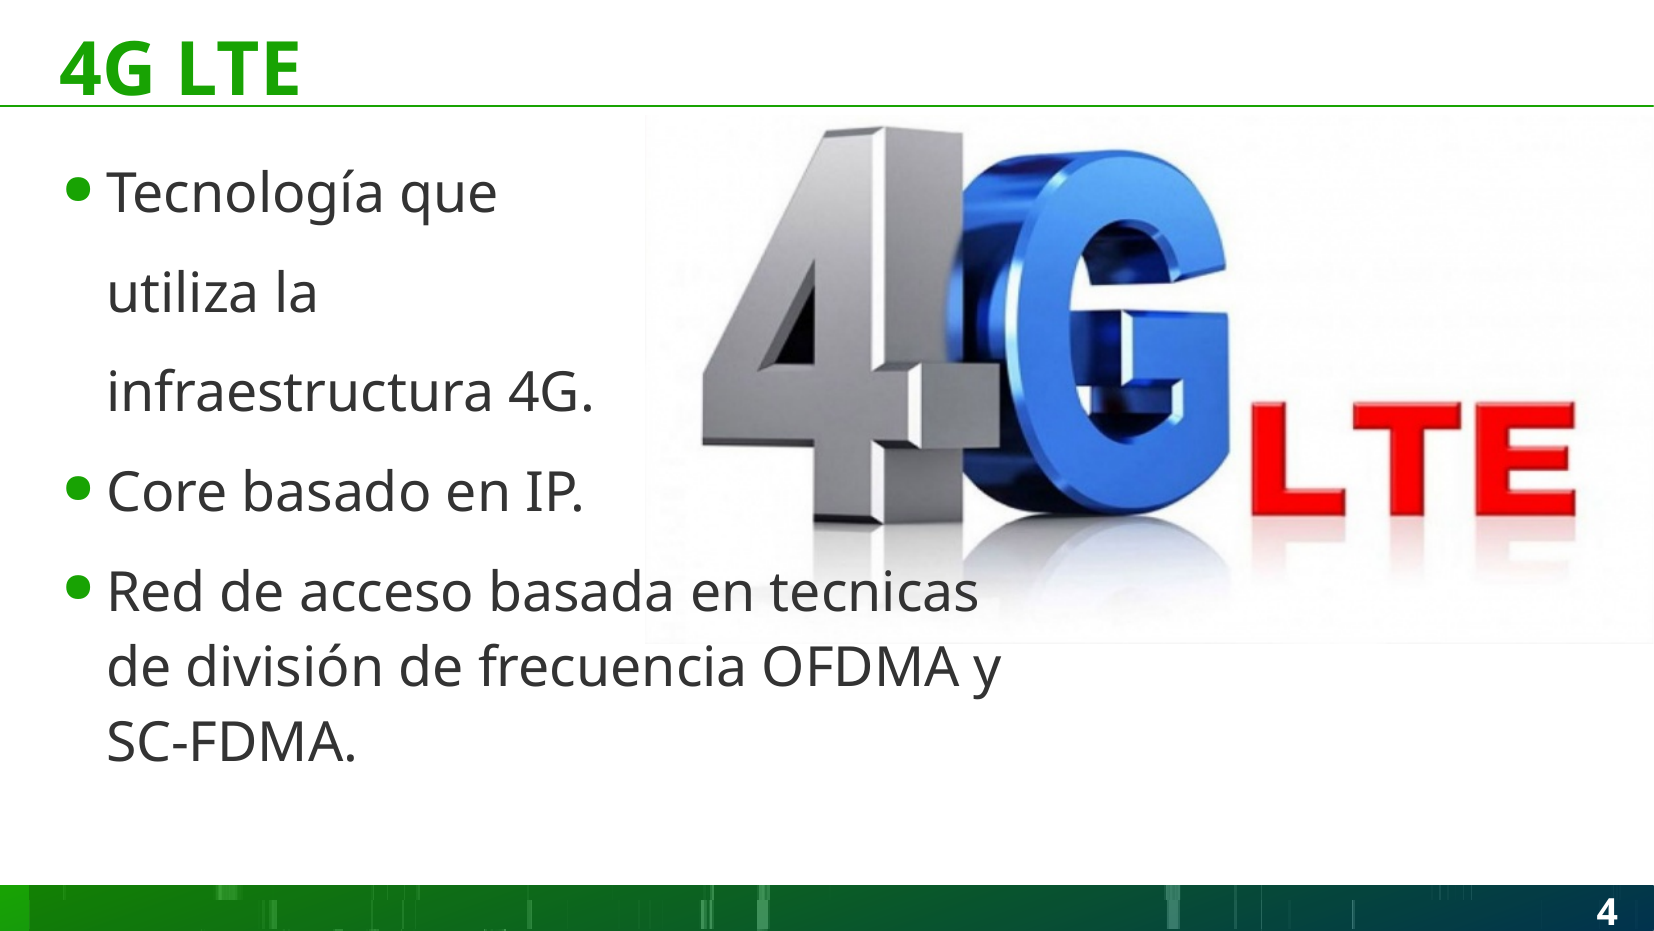

# 4G LTE
Tecnología que
utiliza la
infraestructura 4G.
Core basado en IP.
Red de acceso basada en tecnicas de división de frecuencia OFDMA y SC-FDMA.
4